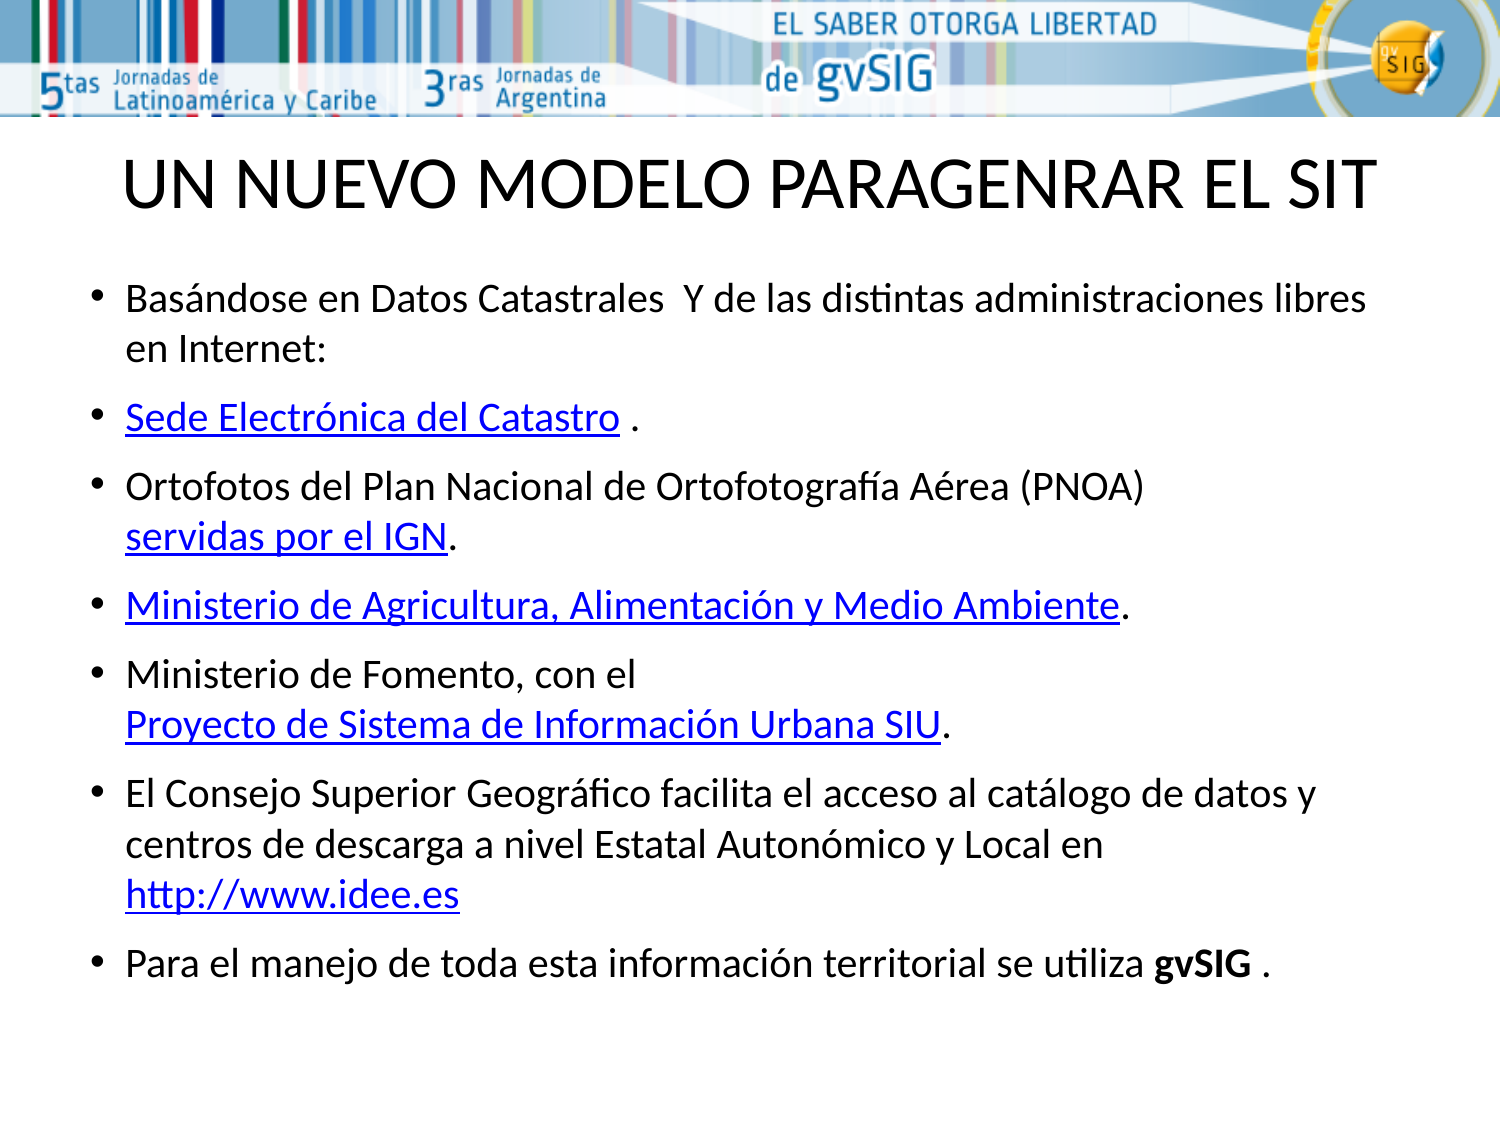

# UN NUEVO MODELO PARAGENRAR EL SIT
Basándose en Datos Catastrales Y de las distintas administraciones libres en Internet:
Sede Electrónica del Catastro .
Ortofotos del Plan Nacional de Ortofotografía Aérea (PNOA) servidas por el IGN.
Ministerio de Agricultura, Alimentación y Medio Ambiente.
Ministerio de Fomento, con el Proyecto de Sistema de Información Urbana SIU.
El Consejo Superior Geográfico facilita el acceso al catálogo de datos y centros de descarga a nivel Estatal Autonómico y Local en http://www.idee.es
Para el manejo de toda esta información territorial se utiliza gvSIG .